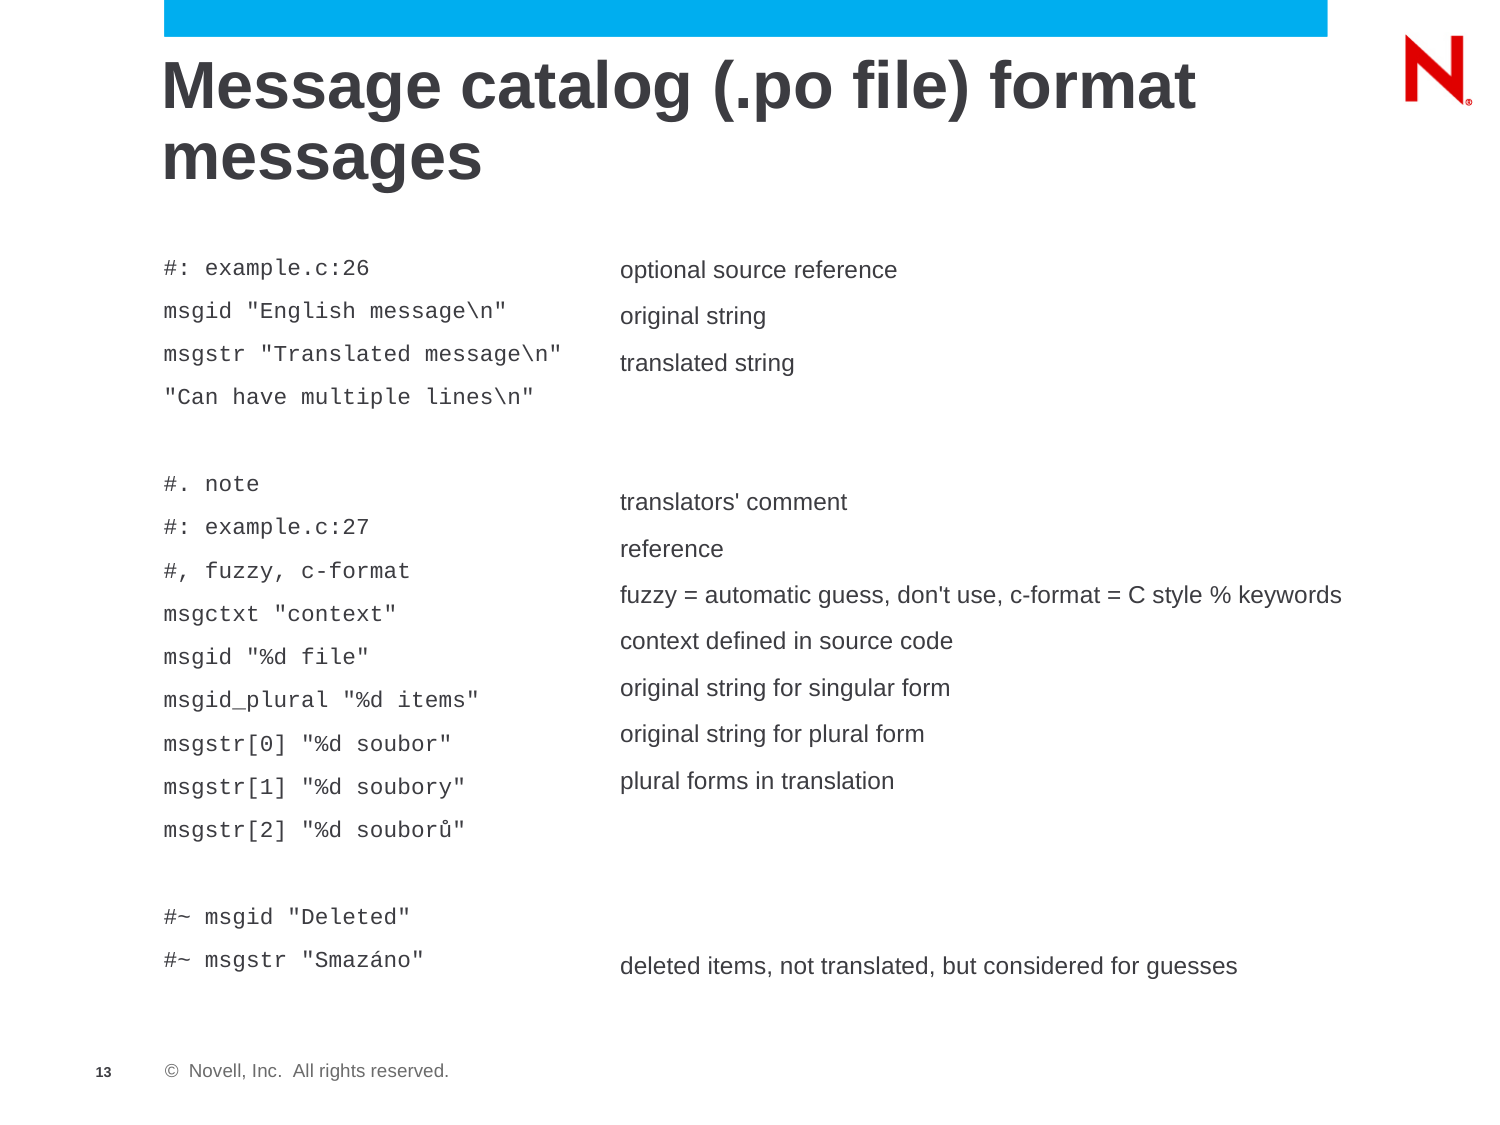

# Message catalog (.po file) format messages
#: example.c:26
msgid "English message\n"
msgstr "Translated message\n"
"Can have multiple lines\n"
#. note
#: example.c:27
#, fuzzy, c-format
msgctxt "context"
msgid "%d file"
msgid_plural "%d items"
msgstr[0] "%d soubor"
msgstr[1] "%d soubory"
msgstr[2] "%d souborů"
#~ msgid "Deleted"
#~ msgstr "Smazáno"
optional source reference
original string
translated string
translators' comment
reference
fuzzy = automatic guess, don't use, c-format = C style % keywords
context defined in source code
original string for singular form
original string for plural form
plural forms in translation
deleted items, not translated, but considered for guesses